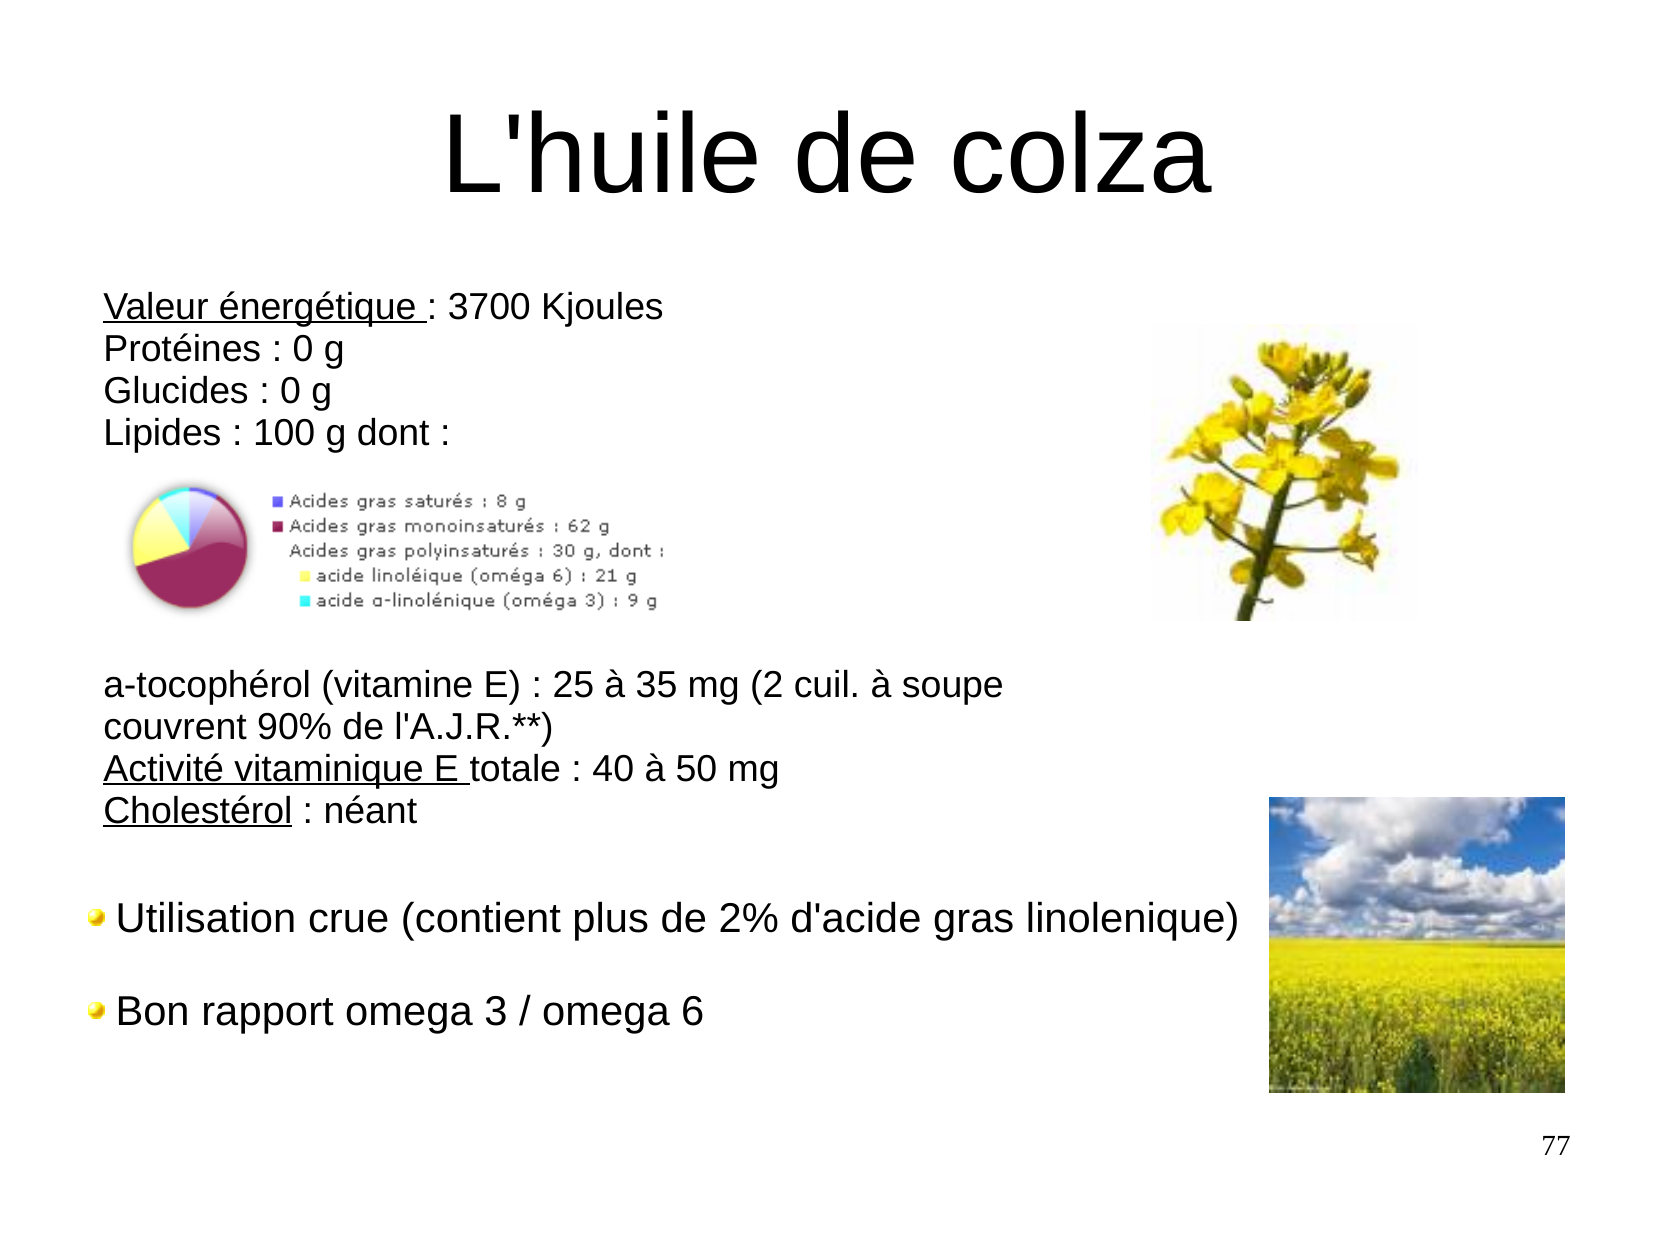

# L'huile de colza
Valeur énergétique : 3700 Kjoules
Protéines : 0 g
Glucides : 0 g
Lipides : 100 g dont :
a-tocophérol (vitamine E) : 25 à 35 mg (2 cuil. à soupe couvrent 90% de l'A.J.R.**)
Activité vitaminique E totale : 40 à 50 mg
Cholestérol : néant
 Utilisation crue (contient plus de 2% d'acide gras linolenique)
 Bon rapport omega 3 / omega 6
77